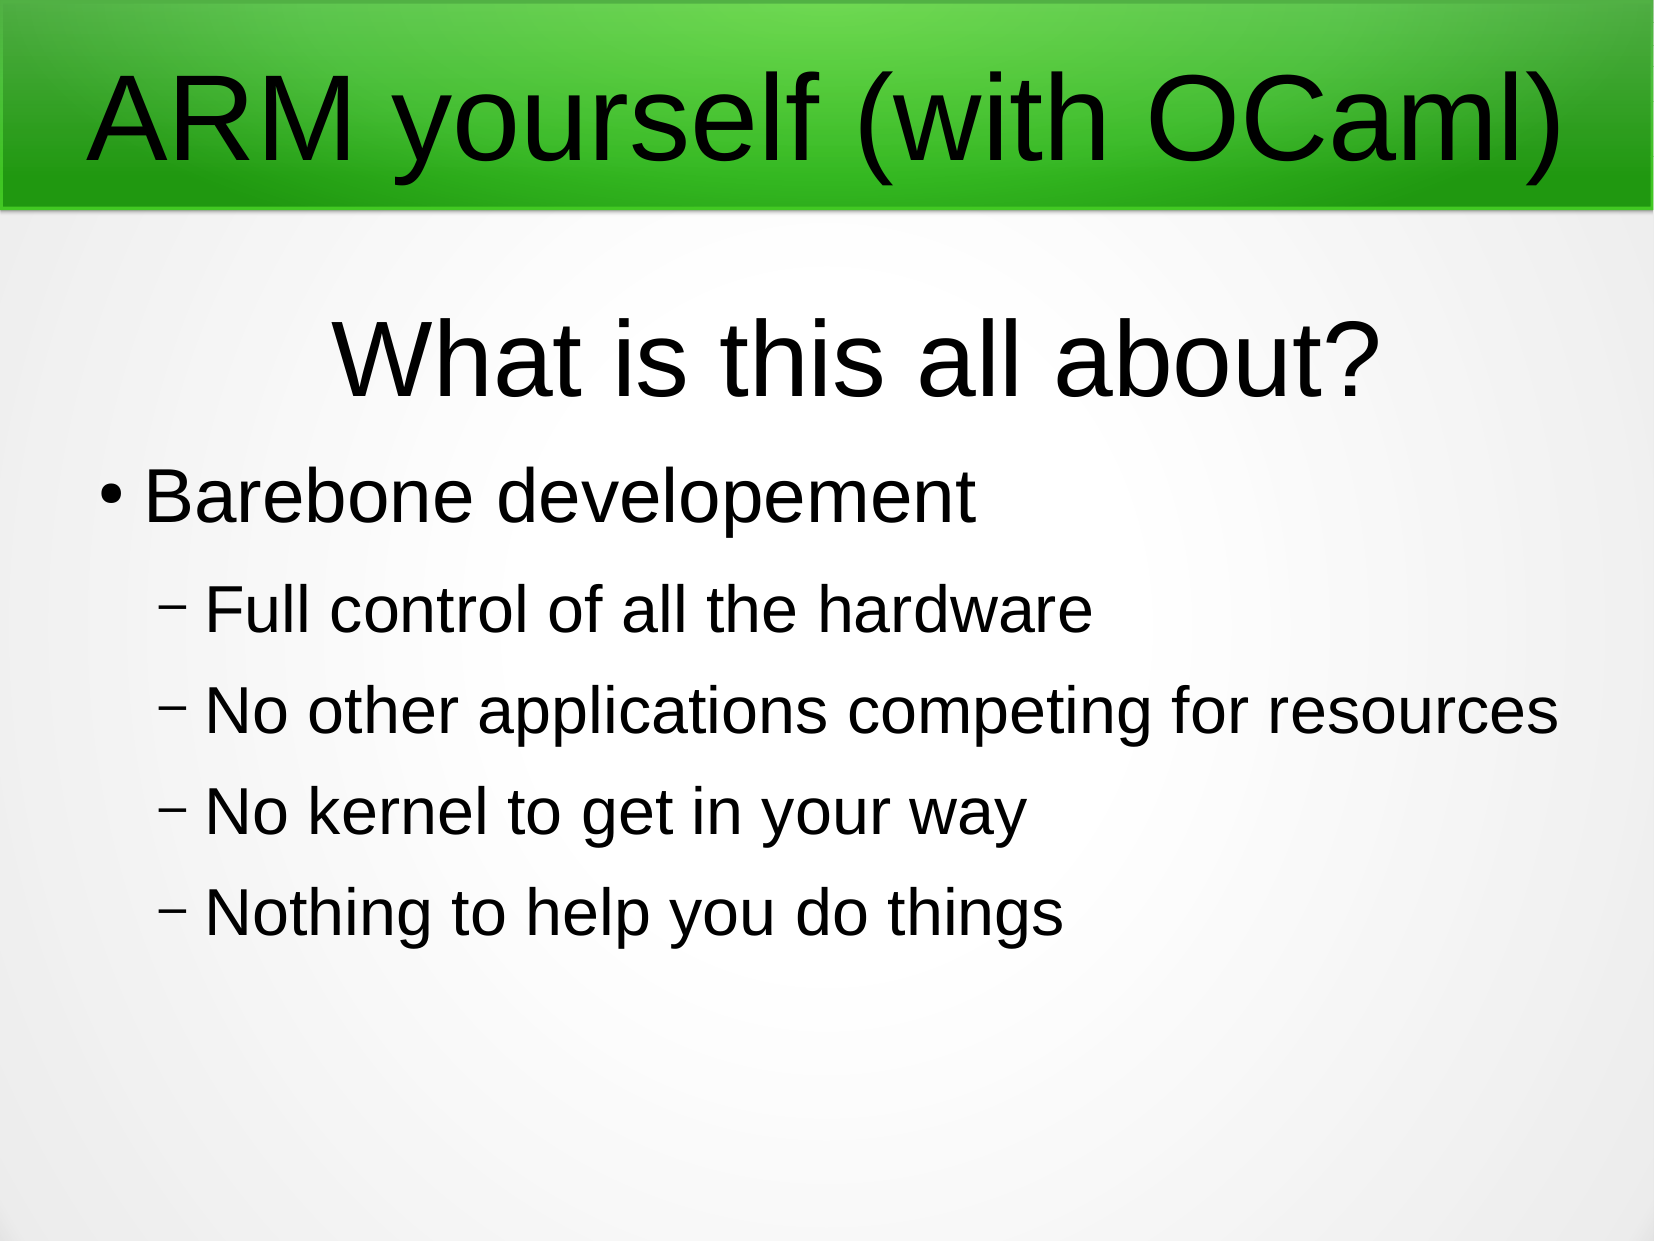

# ARM yourself (with OCaml)
What is this all about?
Barebone developement
Full control of all the hardware
No other applications competing for resources
No kernel to get in your way
Nothing to help you do things